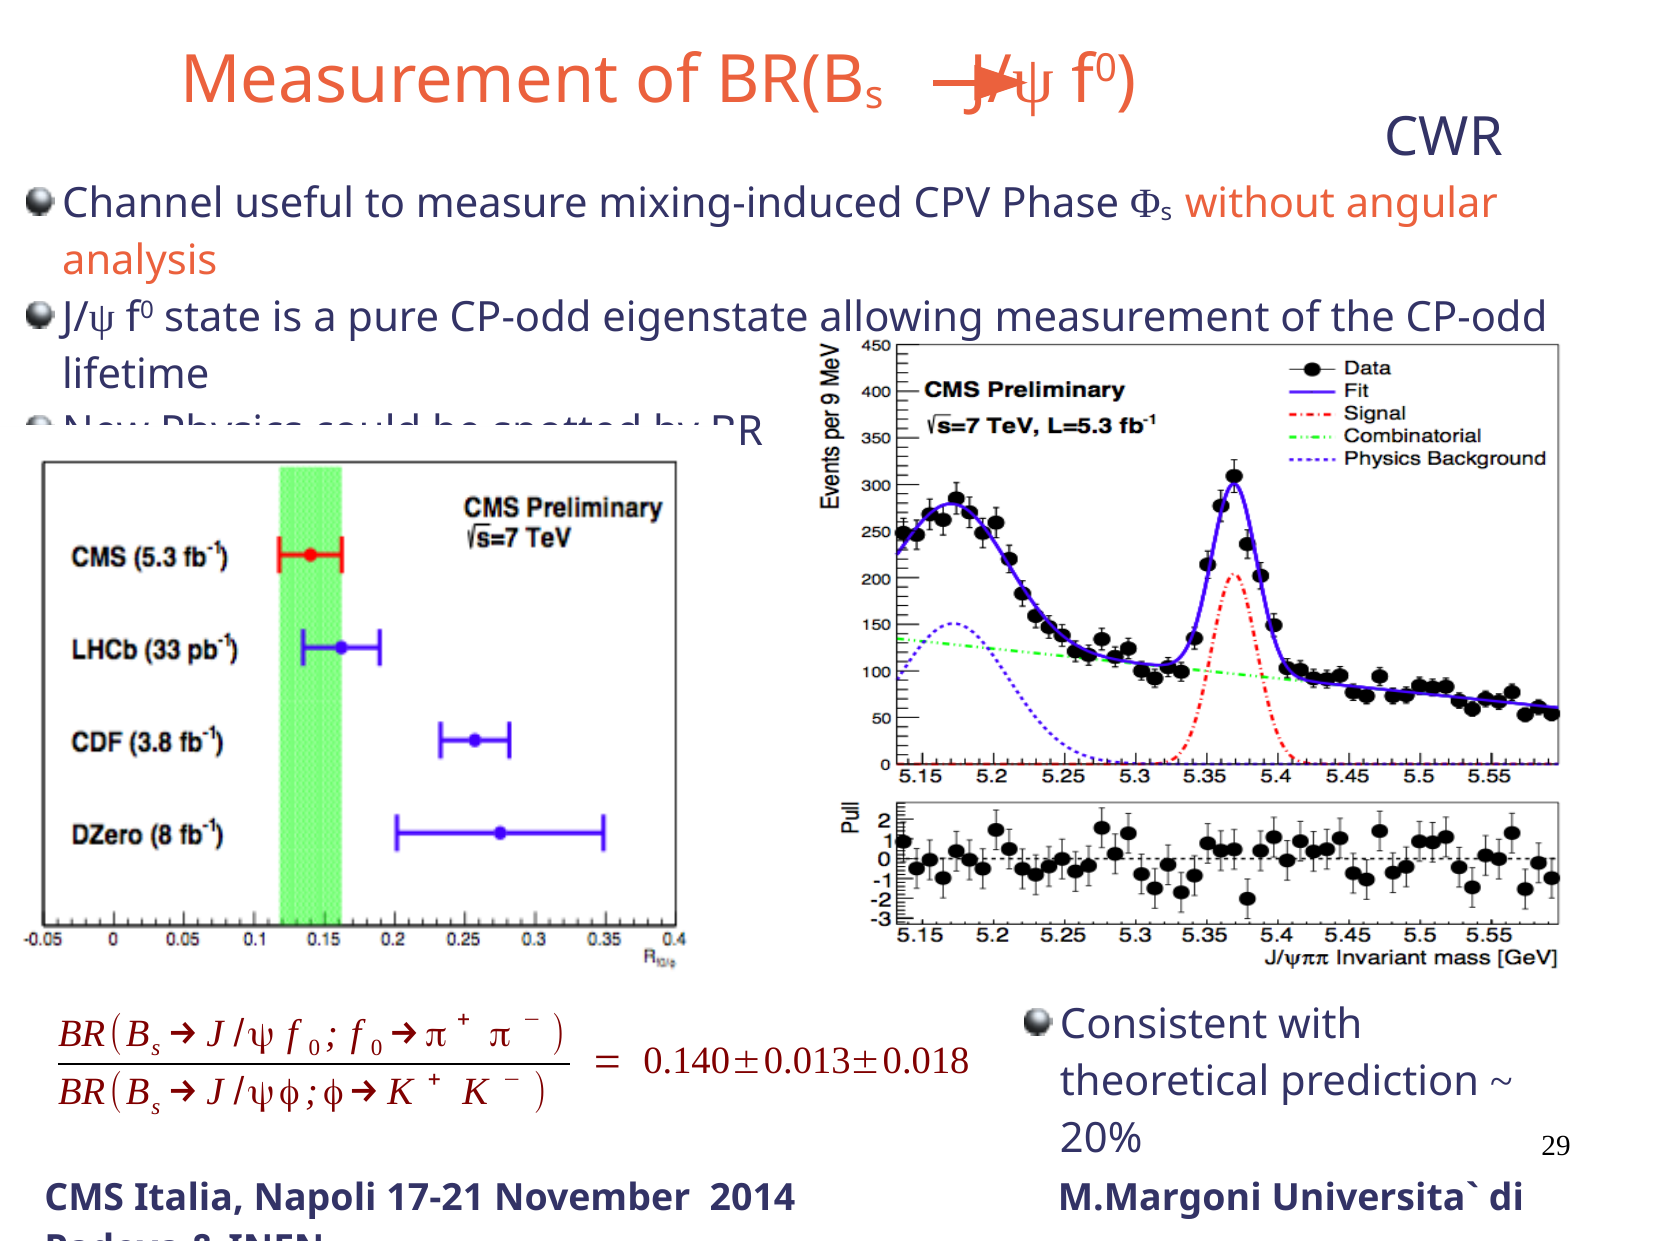

Measurement of BR(Bs J/ψ f0)
CWR
Channel useful to measure mixing-induced CPV Phase Φs without angular analysis
J/ψ f0 state is a pure CP-odd eigenstate allowing measurement of the CP-odd lifetime
New Physics could be spotted by BR
measurement
Consistent with theoretical prediction ~ 20%
29
CMS Italia, Napoli 17-21 November 2014 M.Margoni Universita` di Padova & INFN